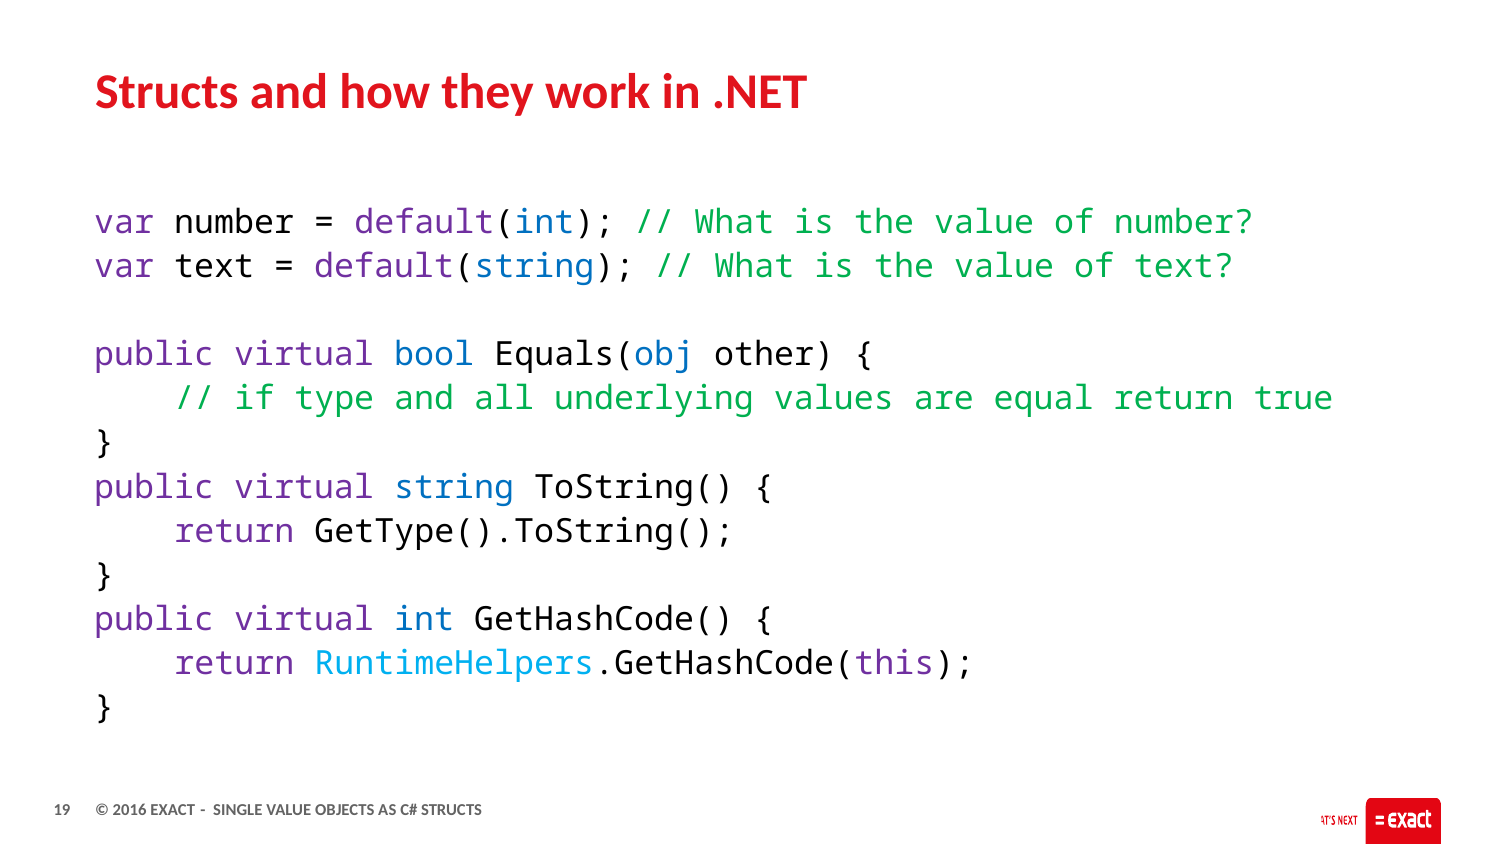

# Structs and how they work in .NET
var number = default(int); // What is the value of number?
var text = default(string); // What is the value of text?
public virtual bool Equals(obj other) {
 // if type and all underlying values are equal return true
}
public virtual string ToString() {
 return GetType().ToString();
}
public virtual int GetHashCode() {
 return RuntimeHelpers.GetHashCode(this);
}
- Single Value Objects as C# structs